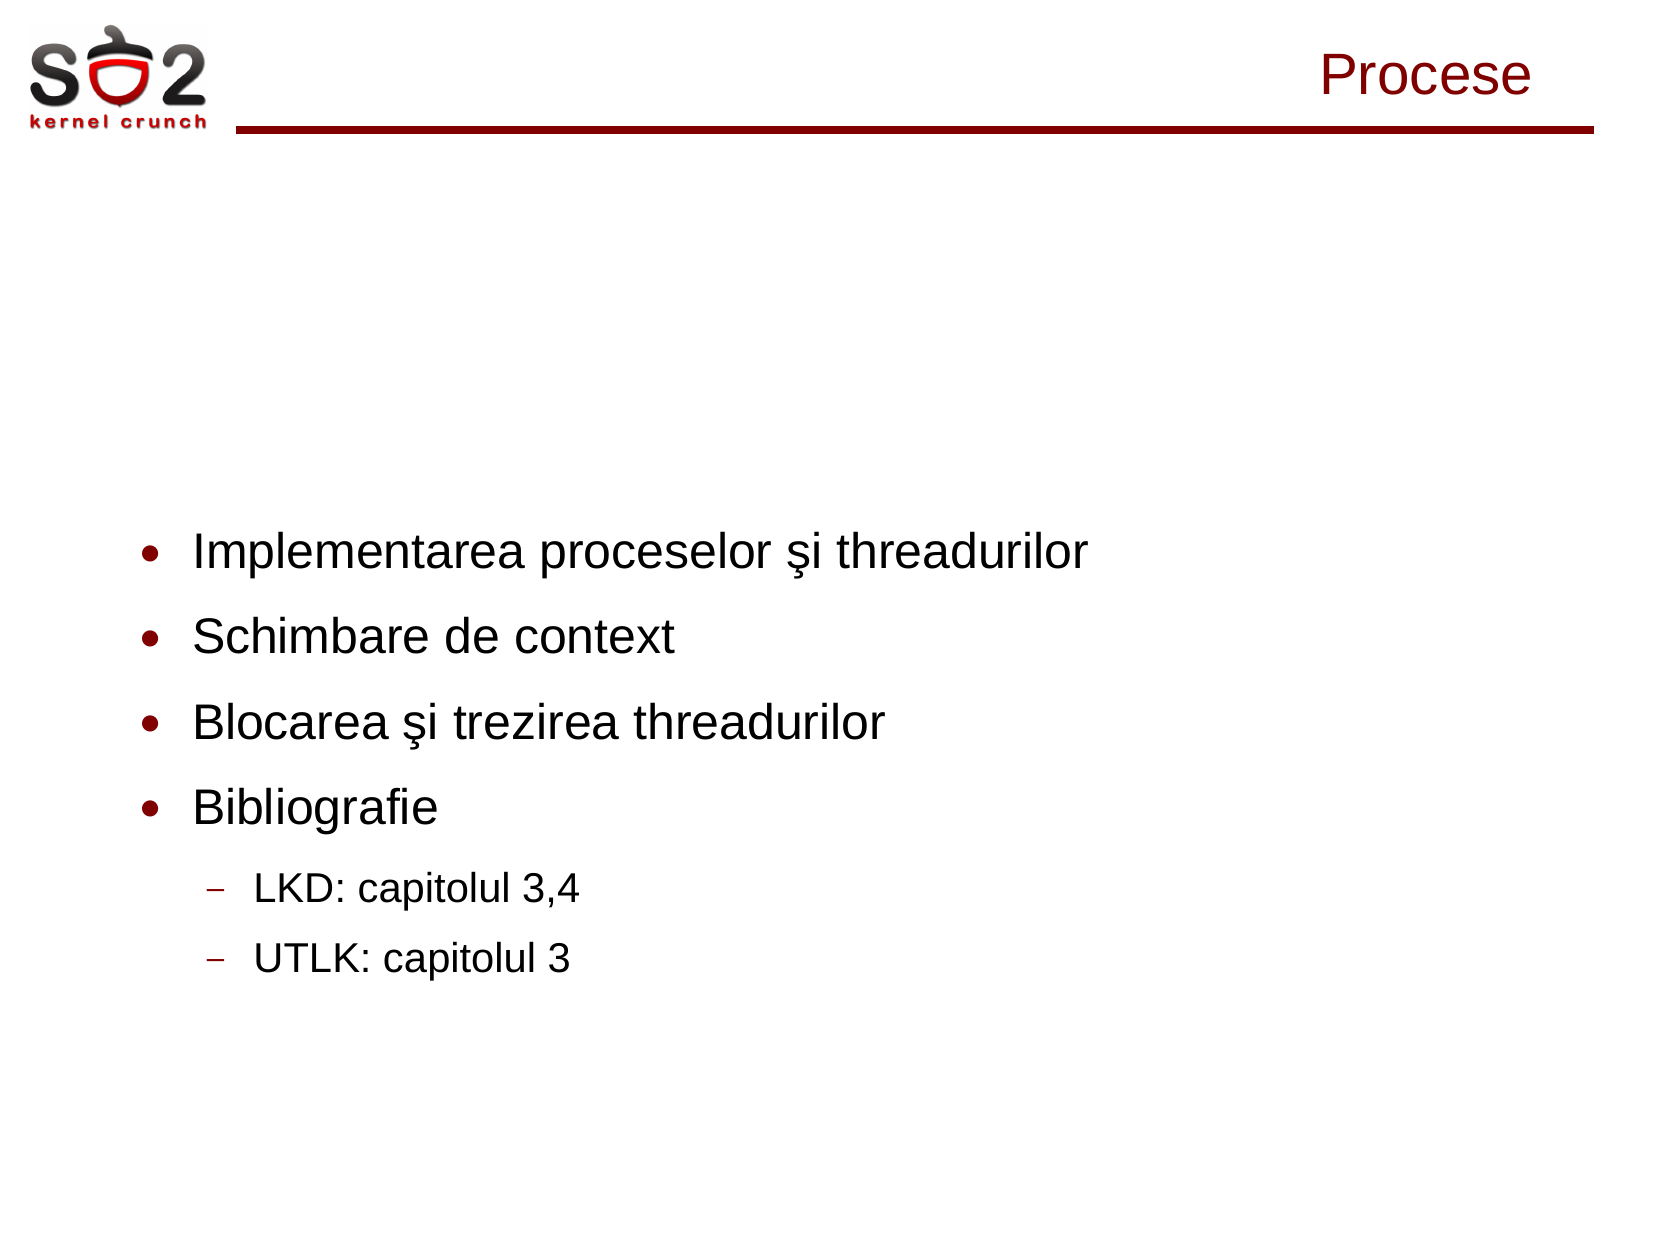

# Procese
Implementarea proceselor şi threadurilor
Schimbare de context
Blocarea şi trezirea threadurilor
Bibliografie
LKD: capitolul 3,4
UTLK: capitolul 3